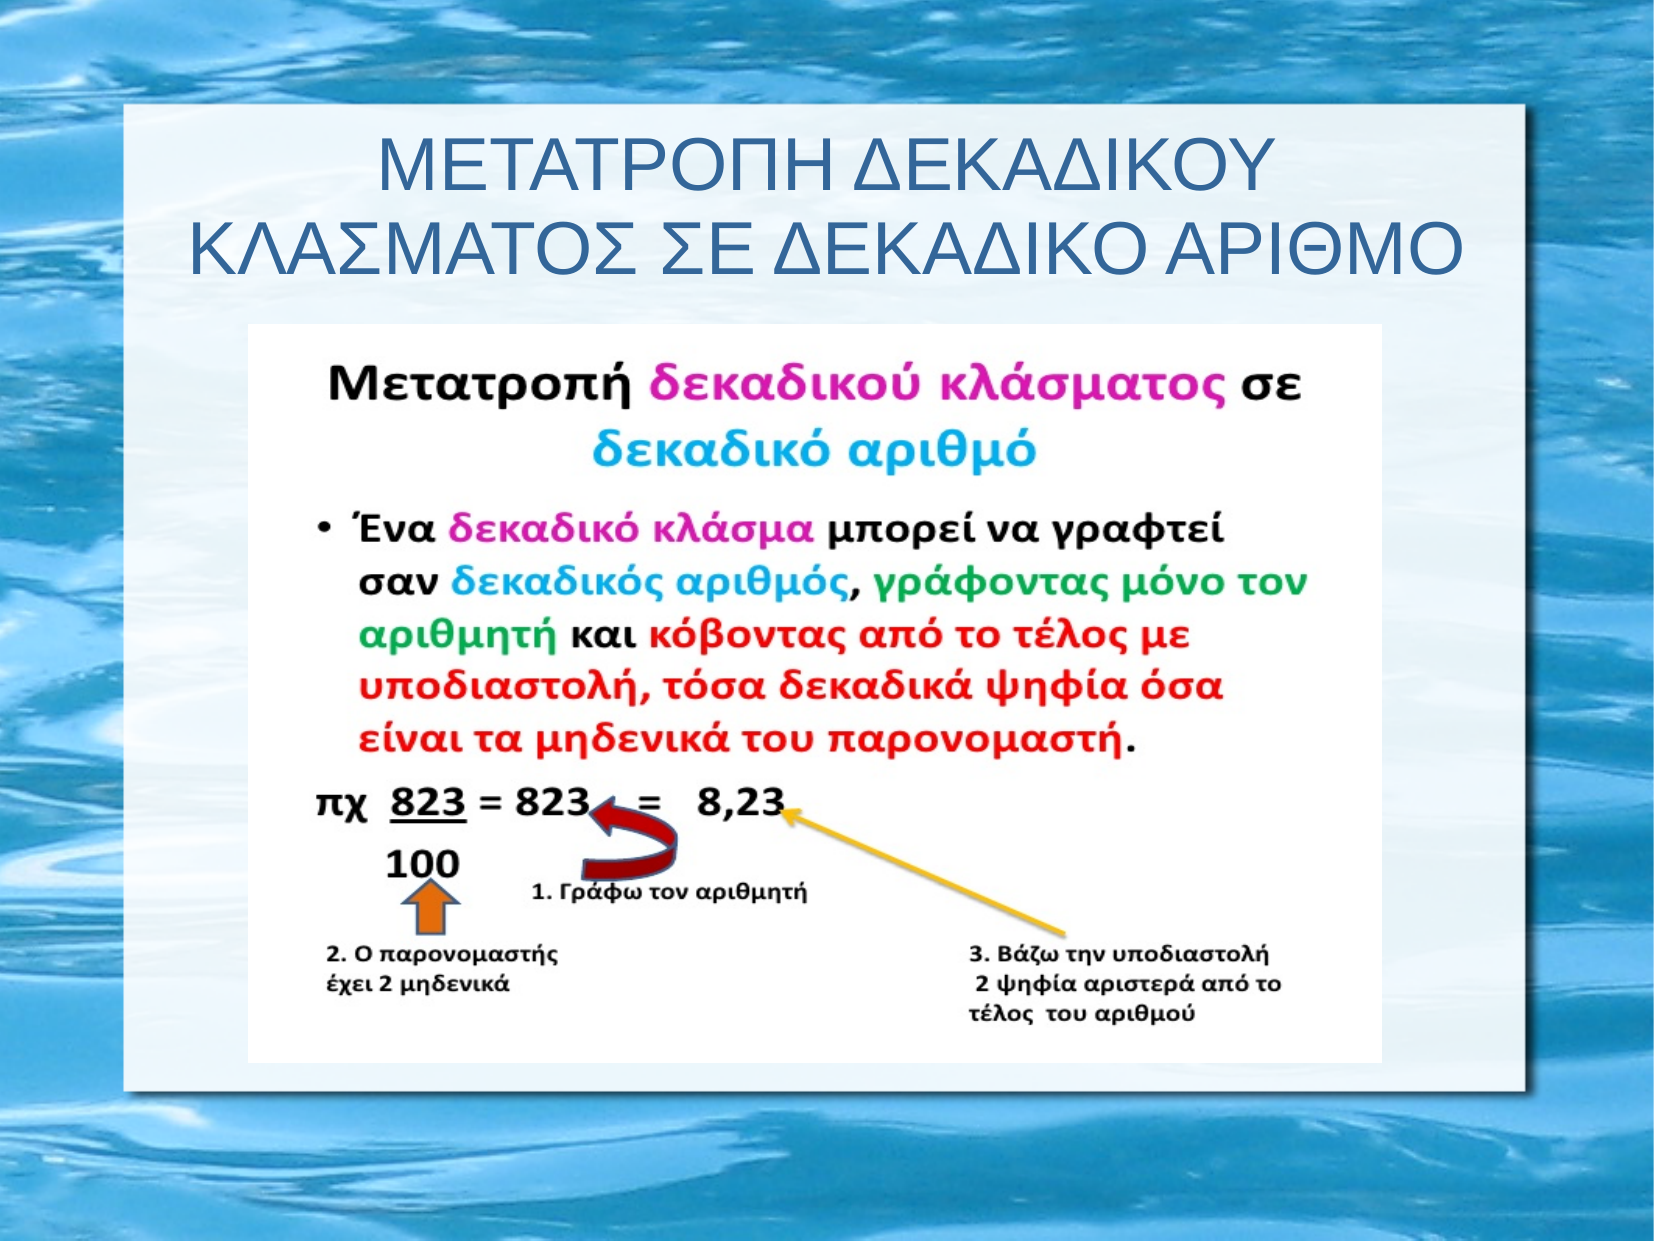

# ΜΕΤΑΤΡΟΠΗ ΔΕΚΑΔΙΚΟΥ ΚΛΑΣΜΑΤΟΣ ΣΕ ΔΕΚΑΔΙΚΟ ΑΡΙΘΜΟ